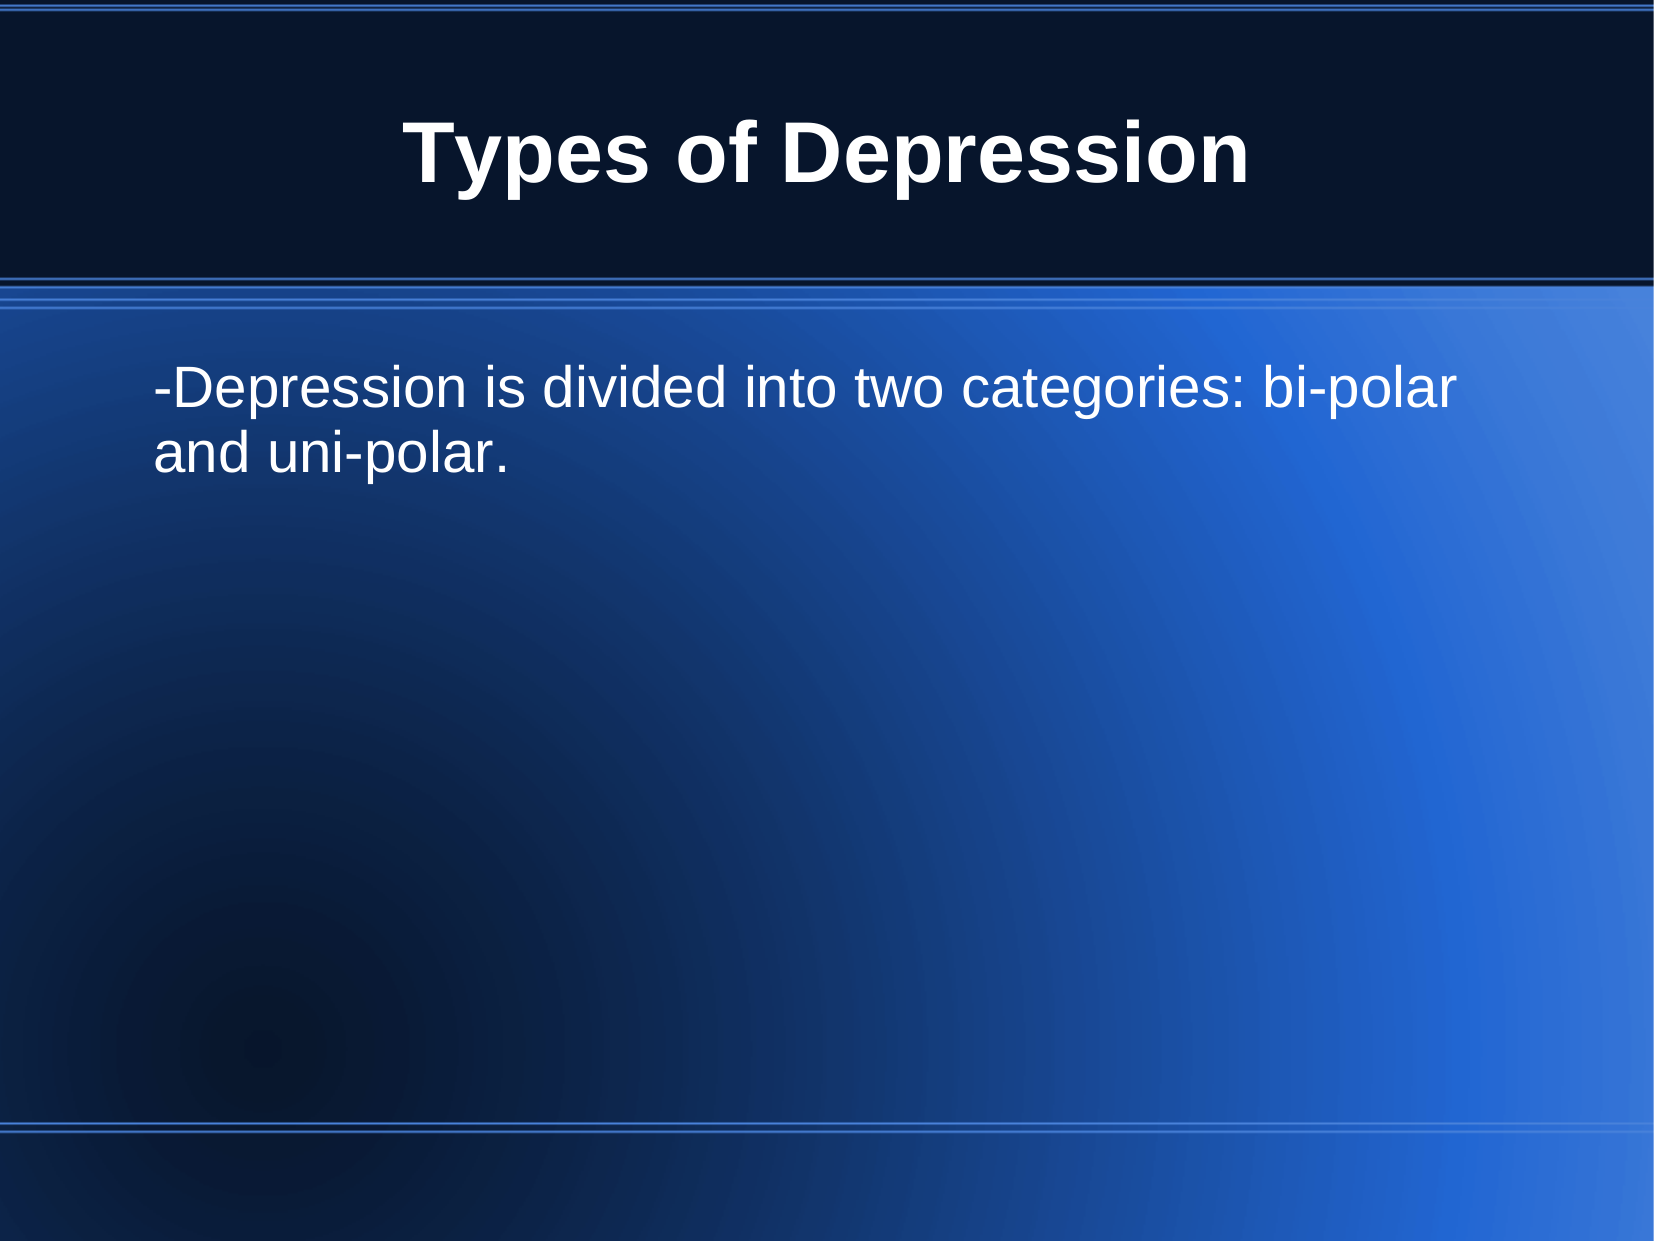

# Types of Depression
-Depression is divided into two categories: bi-polar and uni-polar.